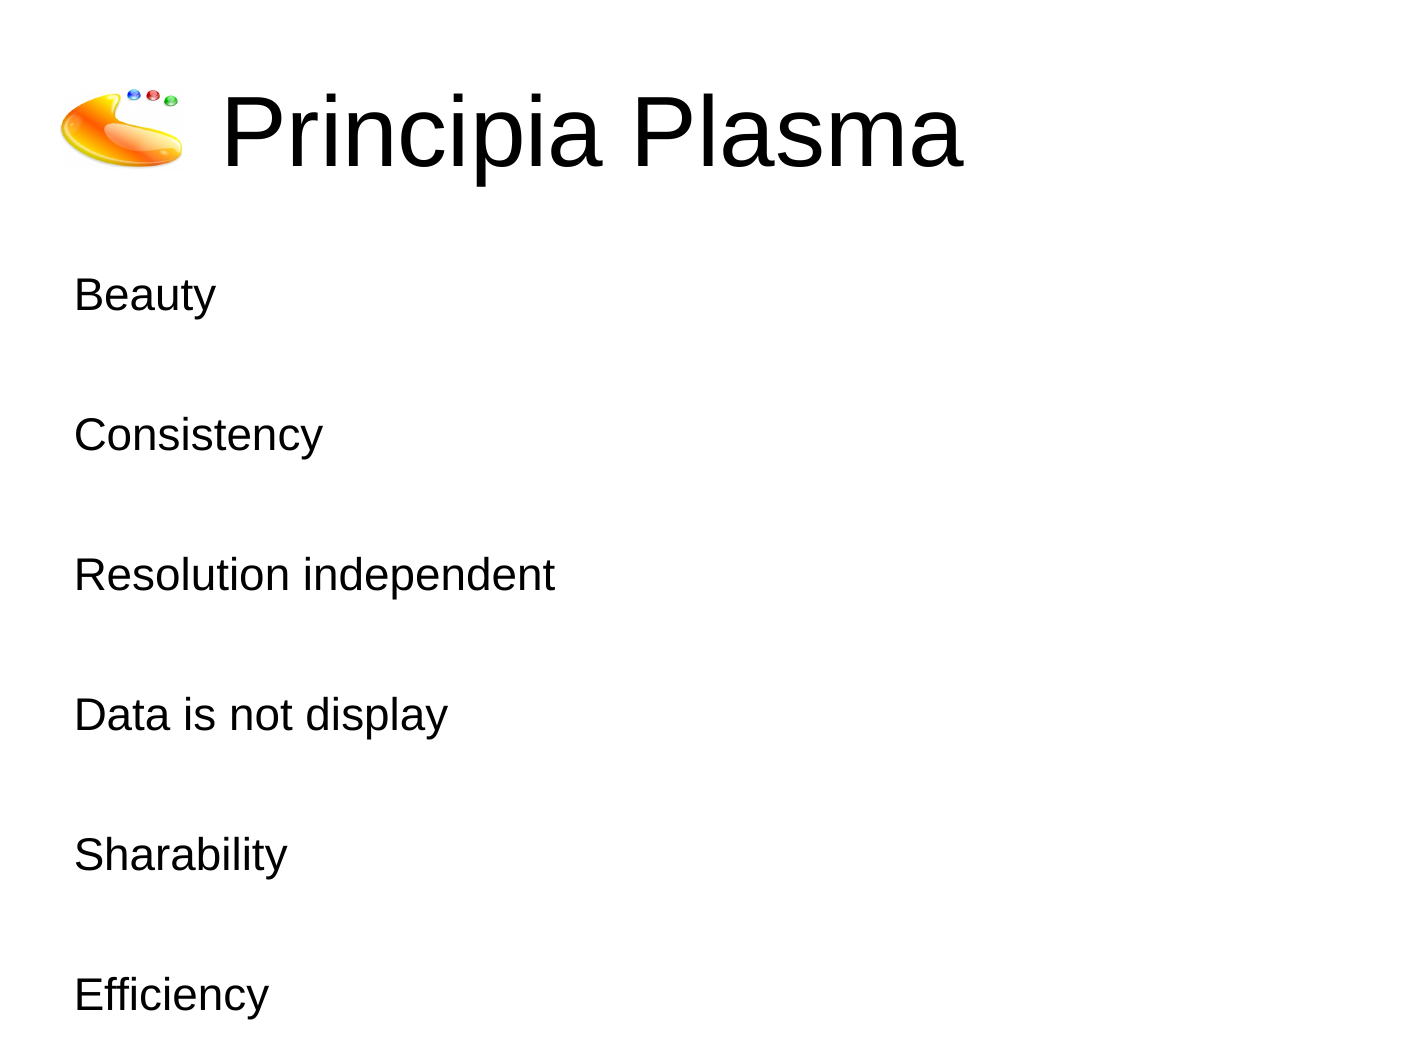

Principia Plasma
Beauty
Consistency
Resolution independent
Data is not display
Sharability
Efficiency